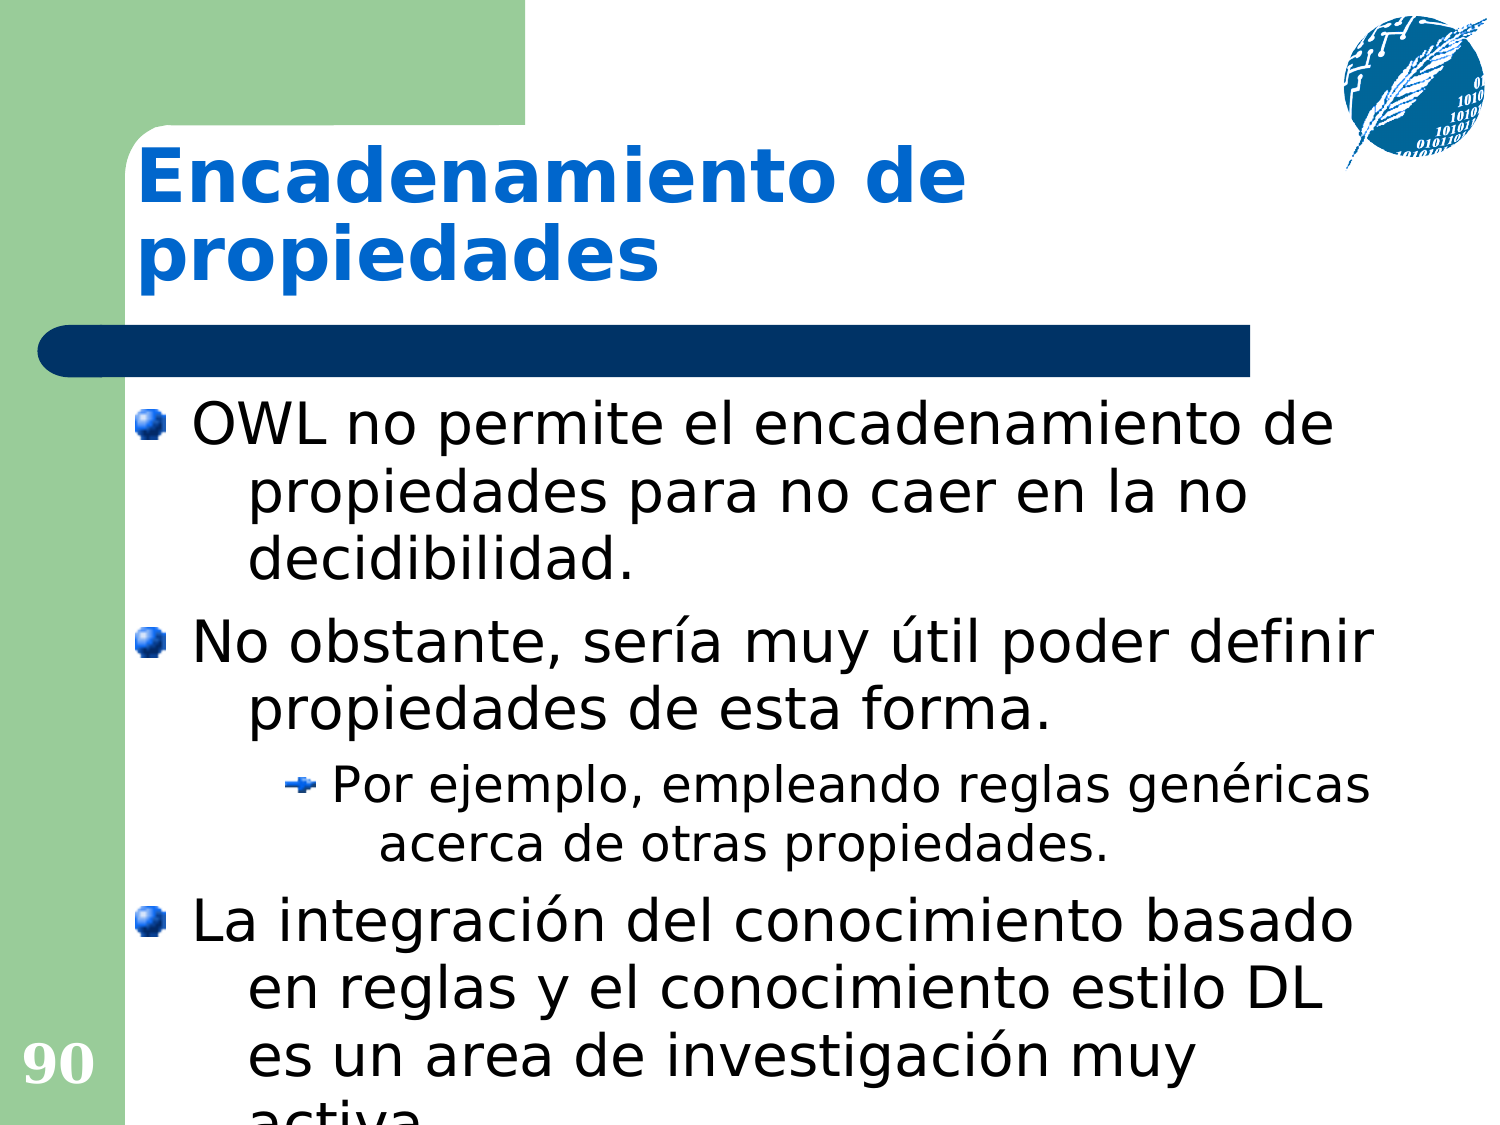

# Encadenamiento de propiedades
OWL no permite el encadenamiento de propiedades para no caer en la no decidibilidad.
No obstante, sería muy útil poder definir propiedades de esta forma.
Por ejemplo, empleando reglas genéricas acerca de otras propiedades.
La integración del conocimiento basado en reglas y el conocimiento estilo DL es un area de investigación muy activa.
90